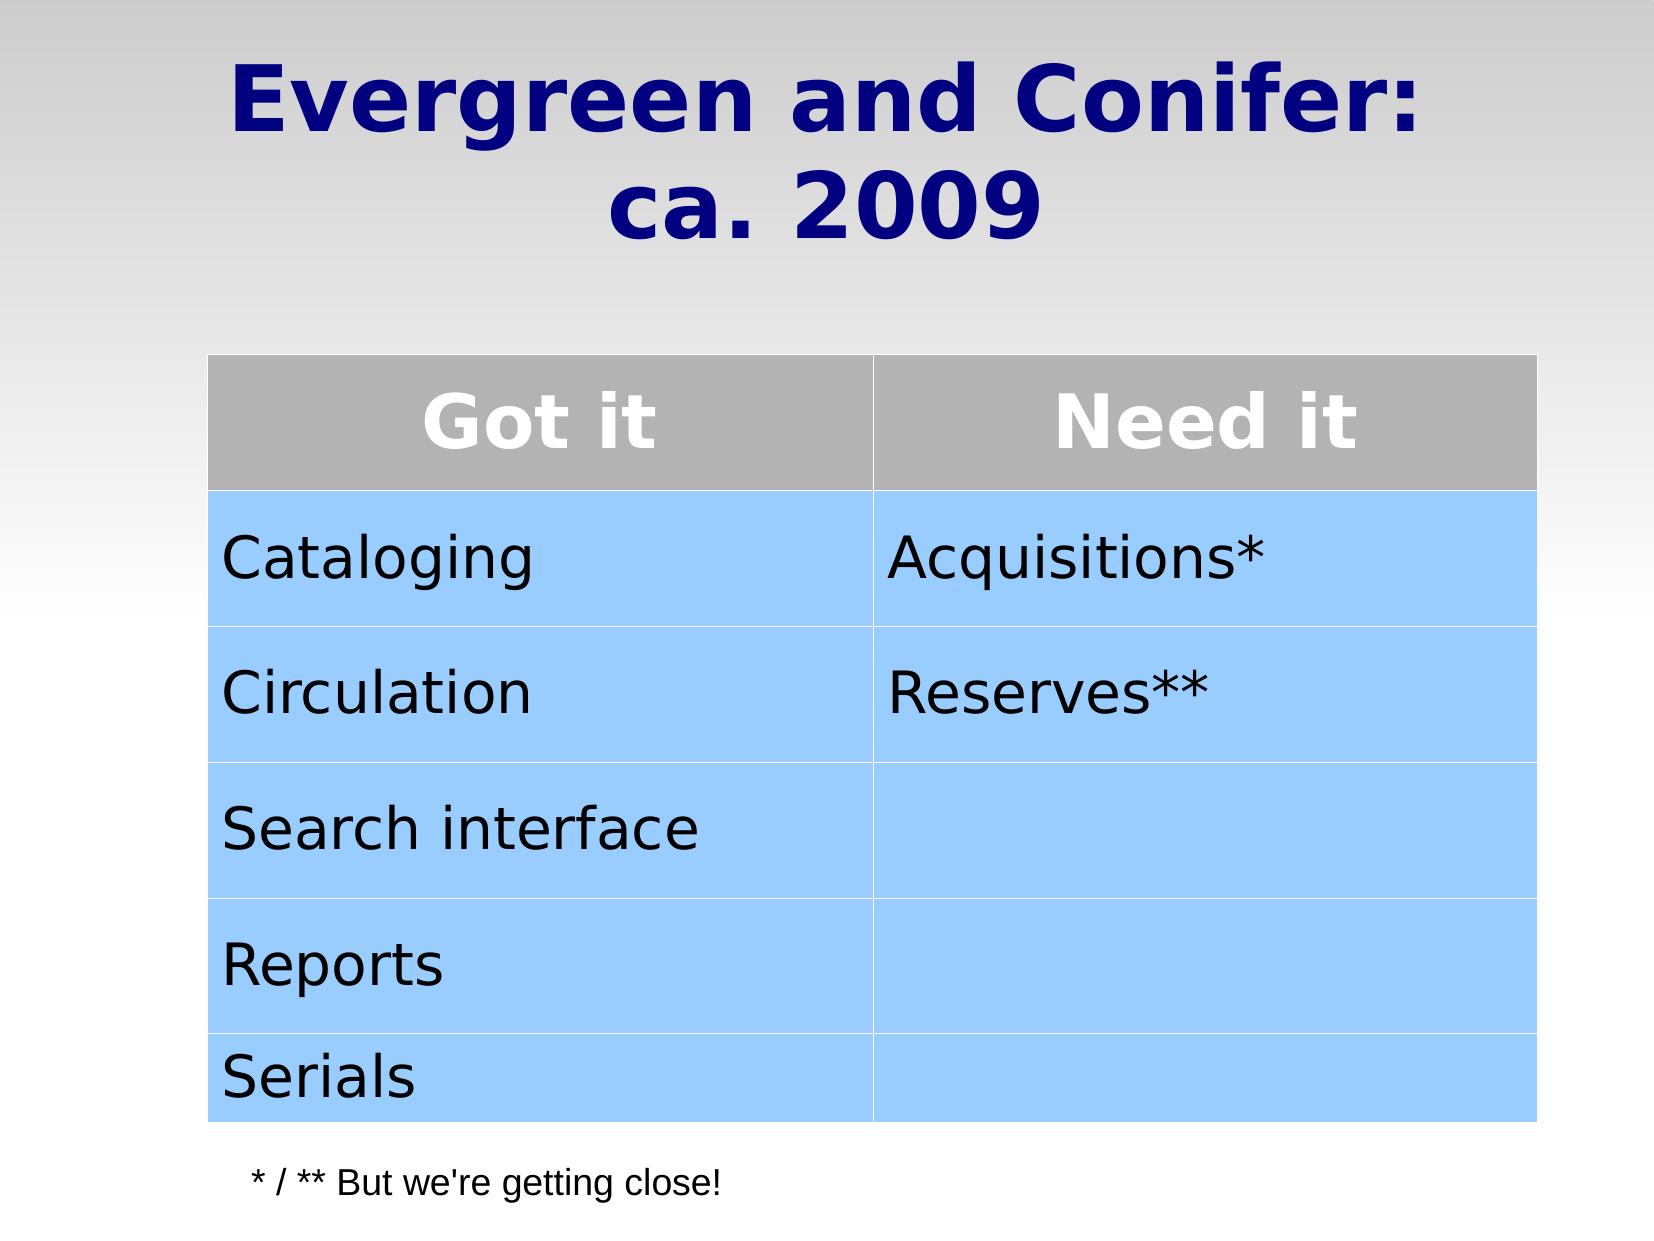

# Evergreen and Conifer: ca. 2009
| Got it | Need it |
| --- | --- |
| Cataloging | Acquisitions\* |
| Circulation | Reserves\*\* |
| Search interface | |
| Reports | |
| Serials | |
* / ** But we're getting close!